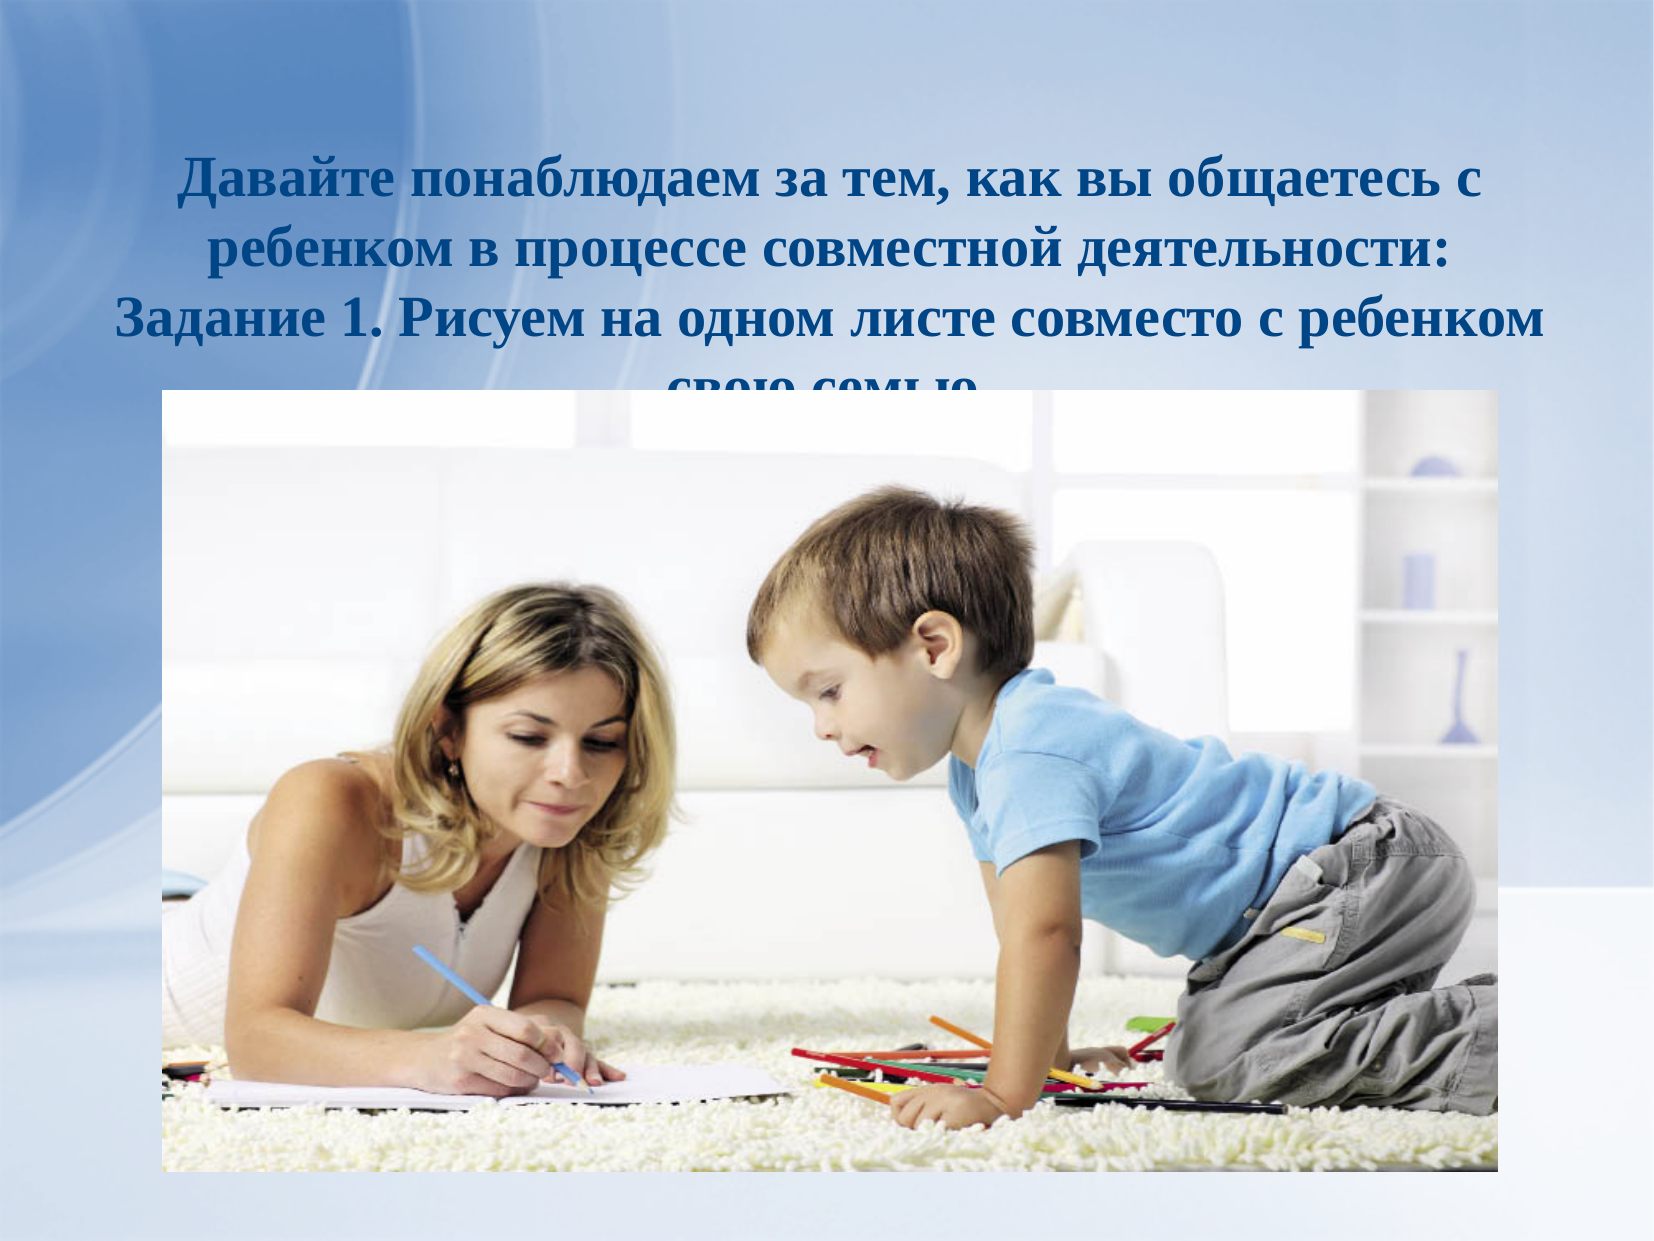

# Давайте понаблюдаем за тем, как вы общаетесь с ребенком в процессе совместной деятельности: Задание 1. Рисуем на одном листе совместо с ребенком свою семью.